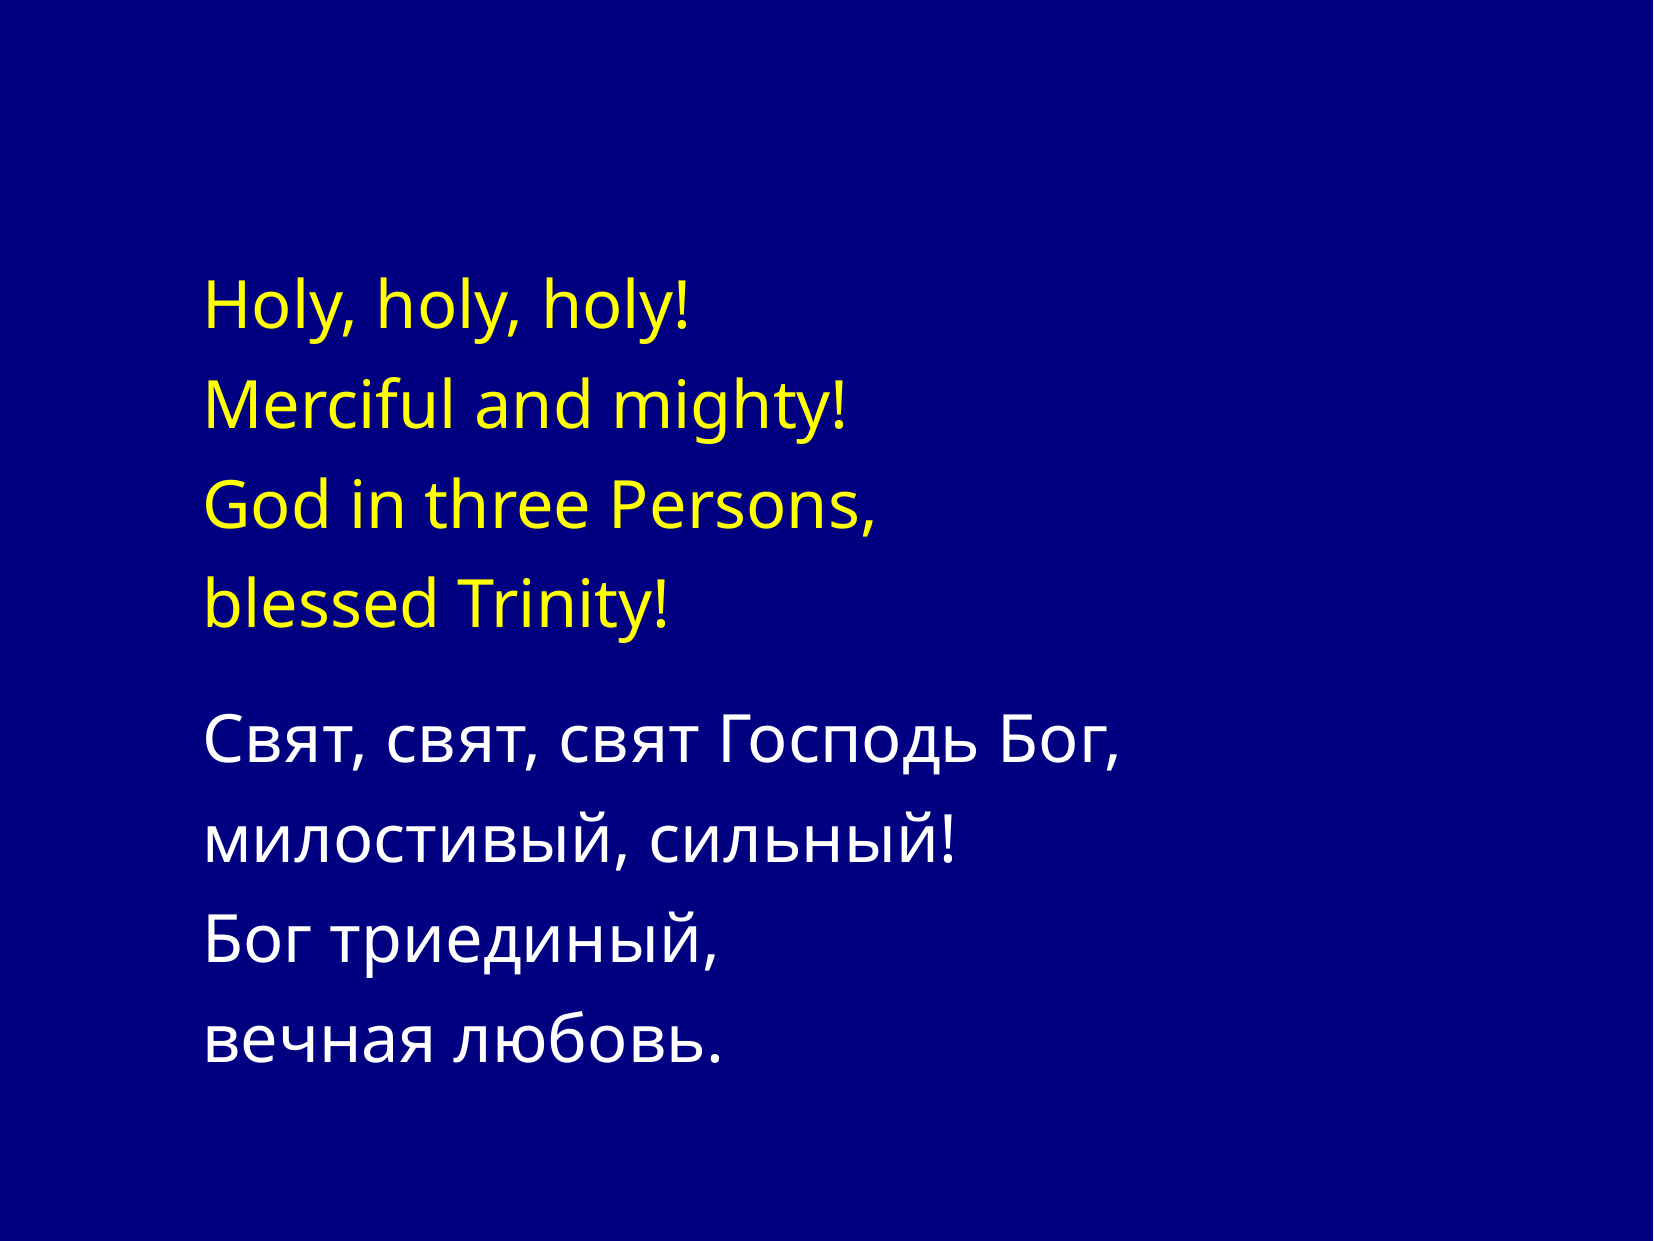

Holy, holy, holy!
	Merciful and mighty!
	God in three Persons,
	blessed Trinity!
	Свят, свят, свят Господь Бог,
	милостивый, сильный!
	Бог триединый,
	вечная любовь.